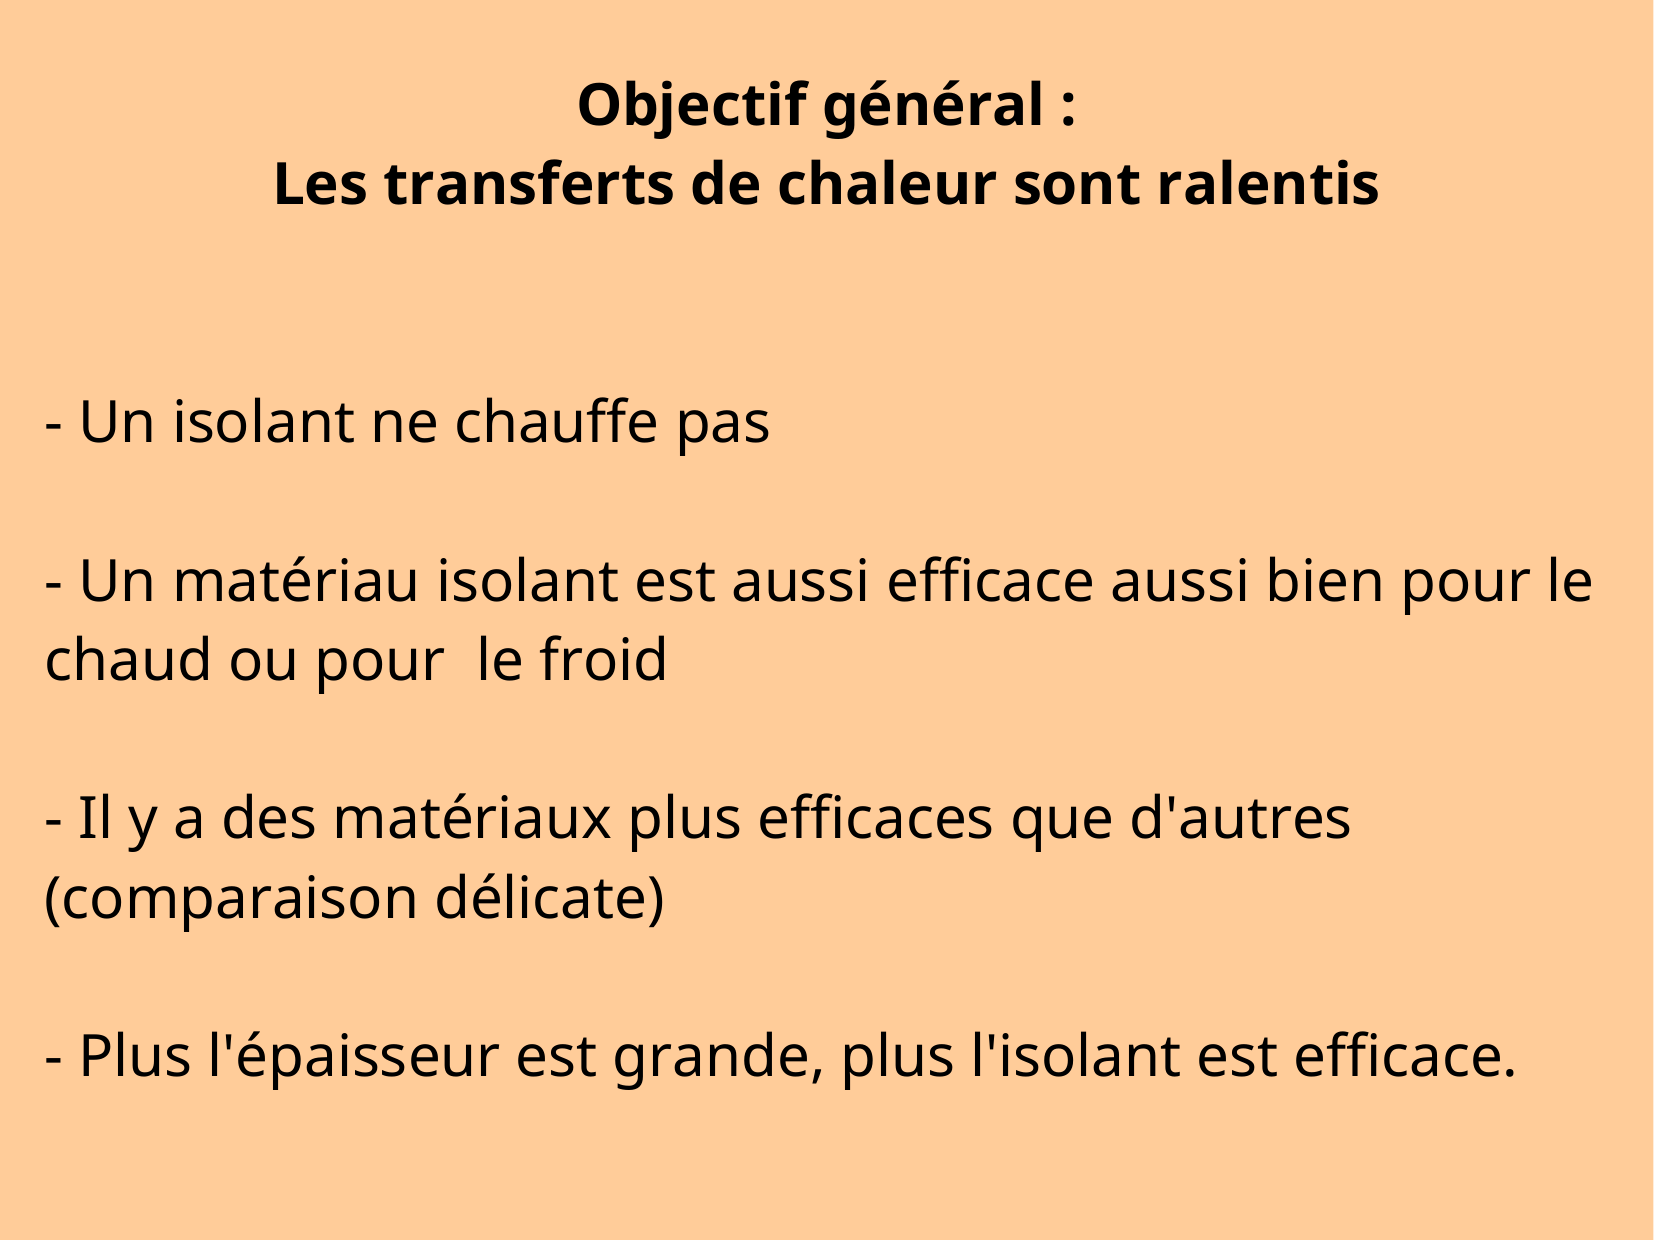

Objectif général :
Les transferts de chaleur sont ralentis
- Un isolant ne chauffe pas
- Un matériau isolant est aussi efficace aussi bien pour le chaud ou pour le froid
- Il y a des matériaux plus efficaces que d'autres (comparaison délicate)
- Plus l'épaisseur est grande, plus l'isolant est efficace.